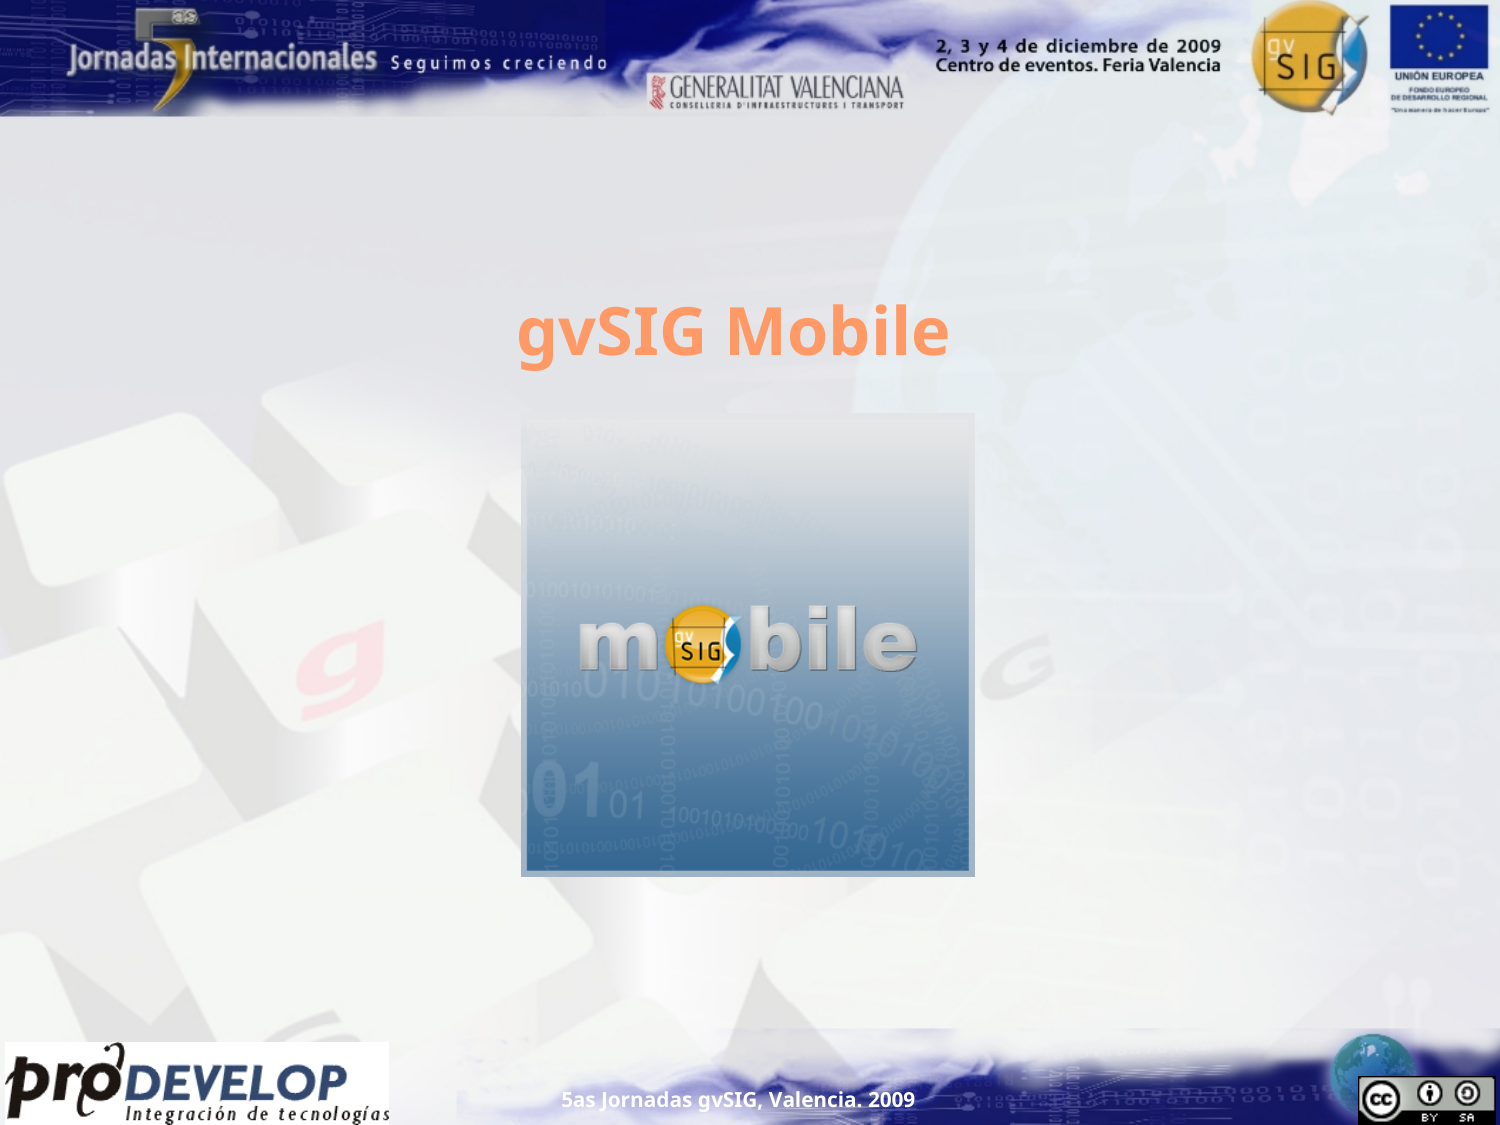

# gvSIG Mobile
25/10/2006
3
Plan Difusión Interna gvSIG v. 2.0